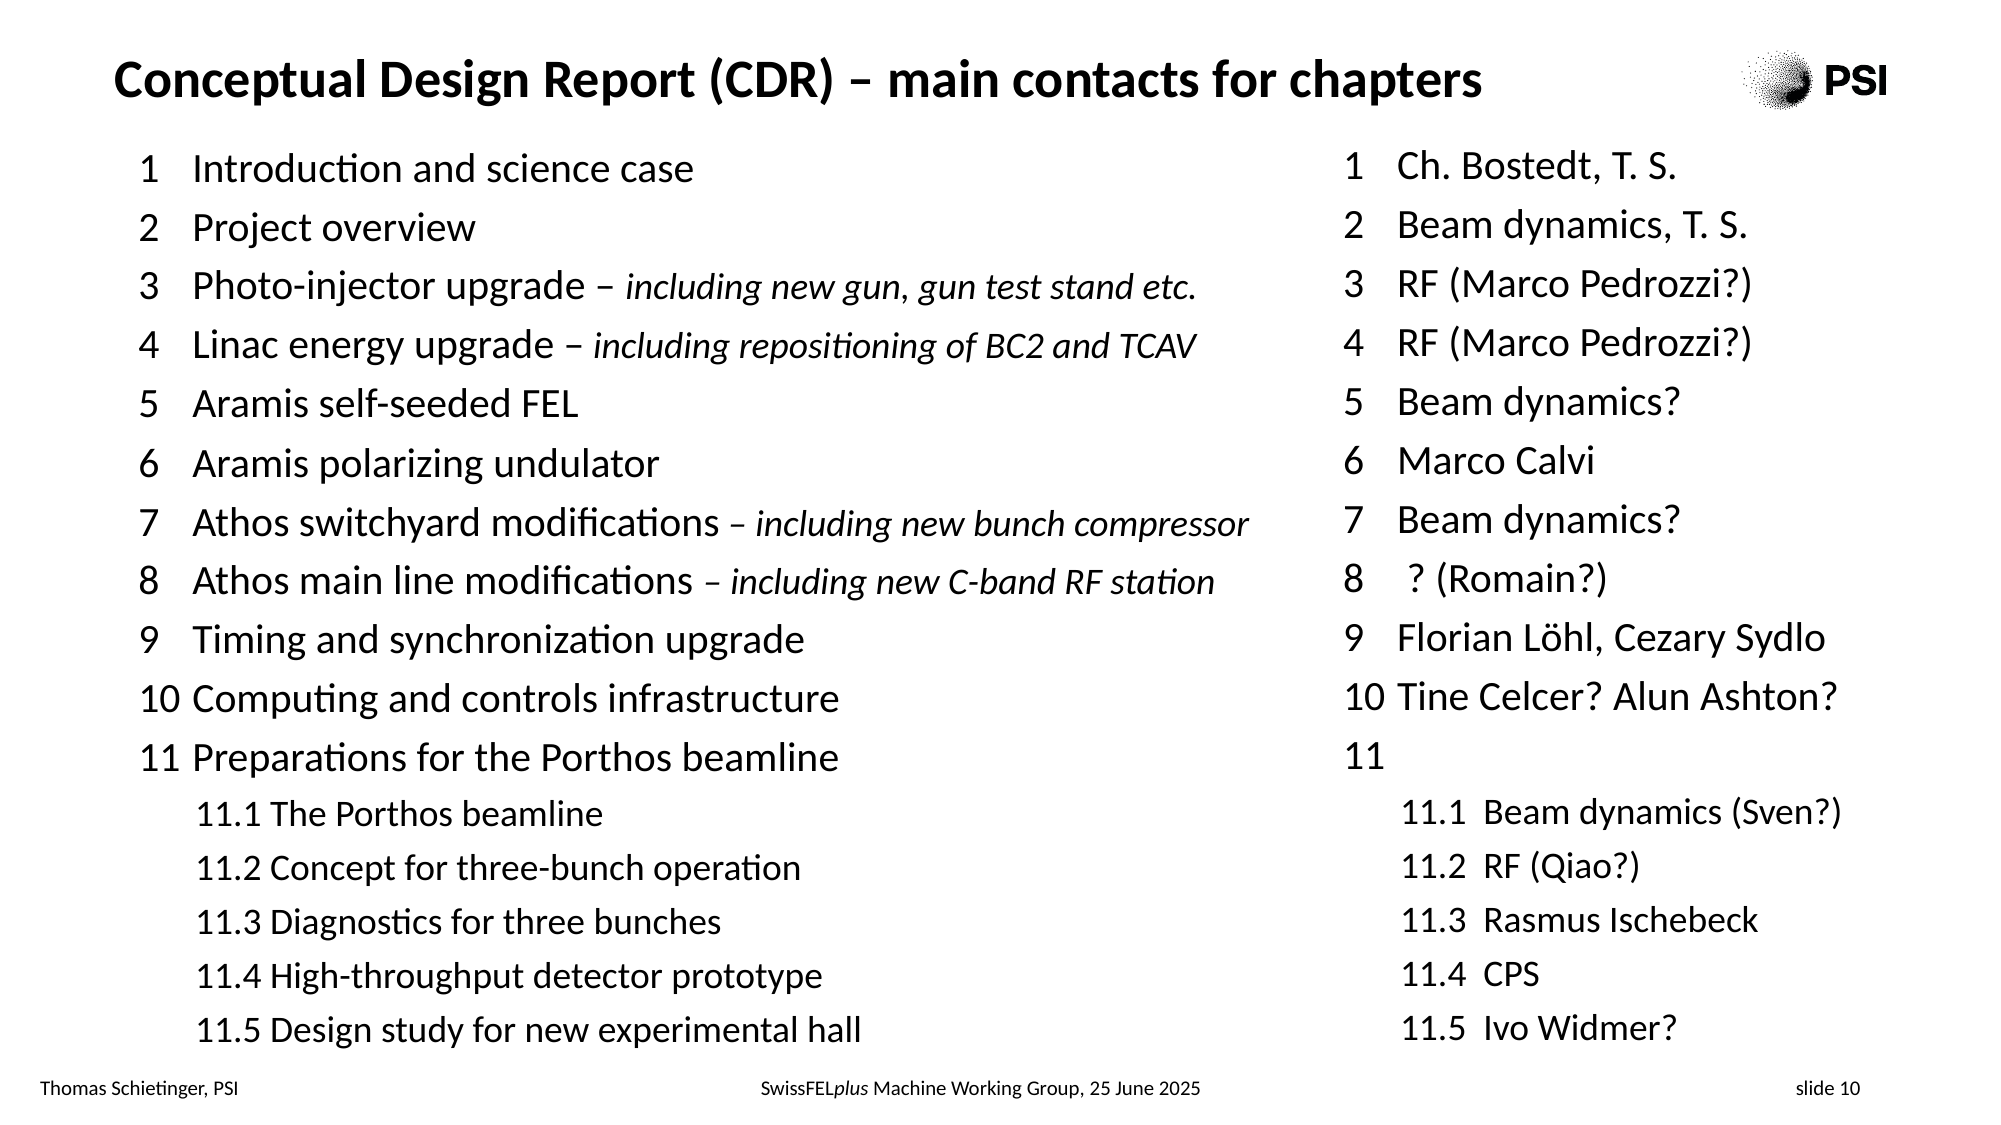

# Conceptual Design Report (CDR) – main contacts for chapters
Ch. Bostedt, T. S.
Beam dynamics, T. S.
RF (Marco Pedrozzi?)
RF (Marco Pedrozzi?)
Beam dynamics?
Marco Calvi
Beam dynamics?
 ? (Romain?)
Florian Löhl, Cezary Sydlo
Tine Celcer? Alun Ashton?
	11.1 Beam dynamics (Sven?)
	11.2 RF (Qiao?)
	11.3 Rasmus Ischebeck
	11.4 CPS
	11.5 Ivo Widmer?
Introduction and science case
Project overview
Photo-injector upgrade – including new gun, gun test stand etc.
Linac energy upgrade – including repositioning of BC2 and TCAV
Aramis self-seeded FEL
Aramis polarizing undulator
Athos switchyard modifications – including new bunch compressor
Athos main line modifications – including new C-band RF station
Timing and synchronization upgrade
Computing and controls infrastructure
Preparations for the Porthos beamline
	11.1 The Porthos beamline
	11.2 Concept for three-bunch operation
	11.3 Diagnostics for three bunches
	11.4 High-throughput detector prototype
	11.5 Design study for new experimental hall
PSI Center for Accelerator Science and Engineering
10